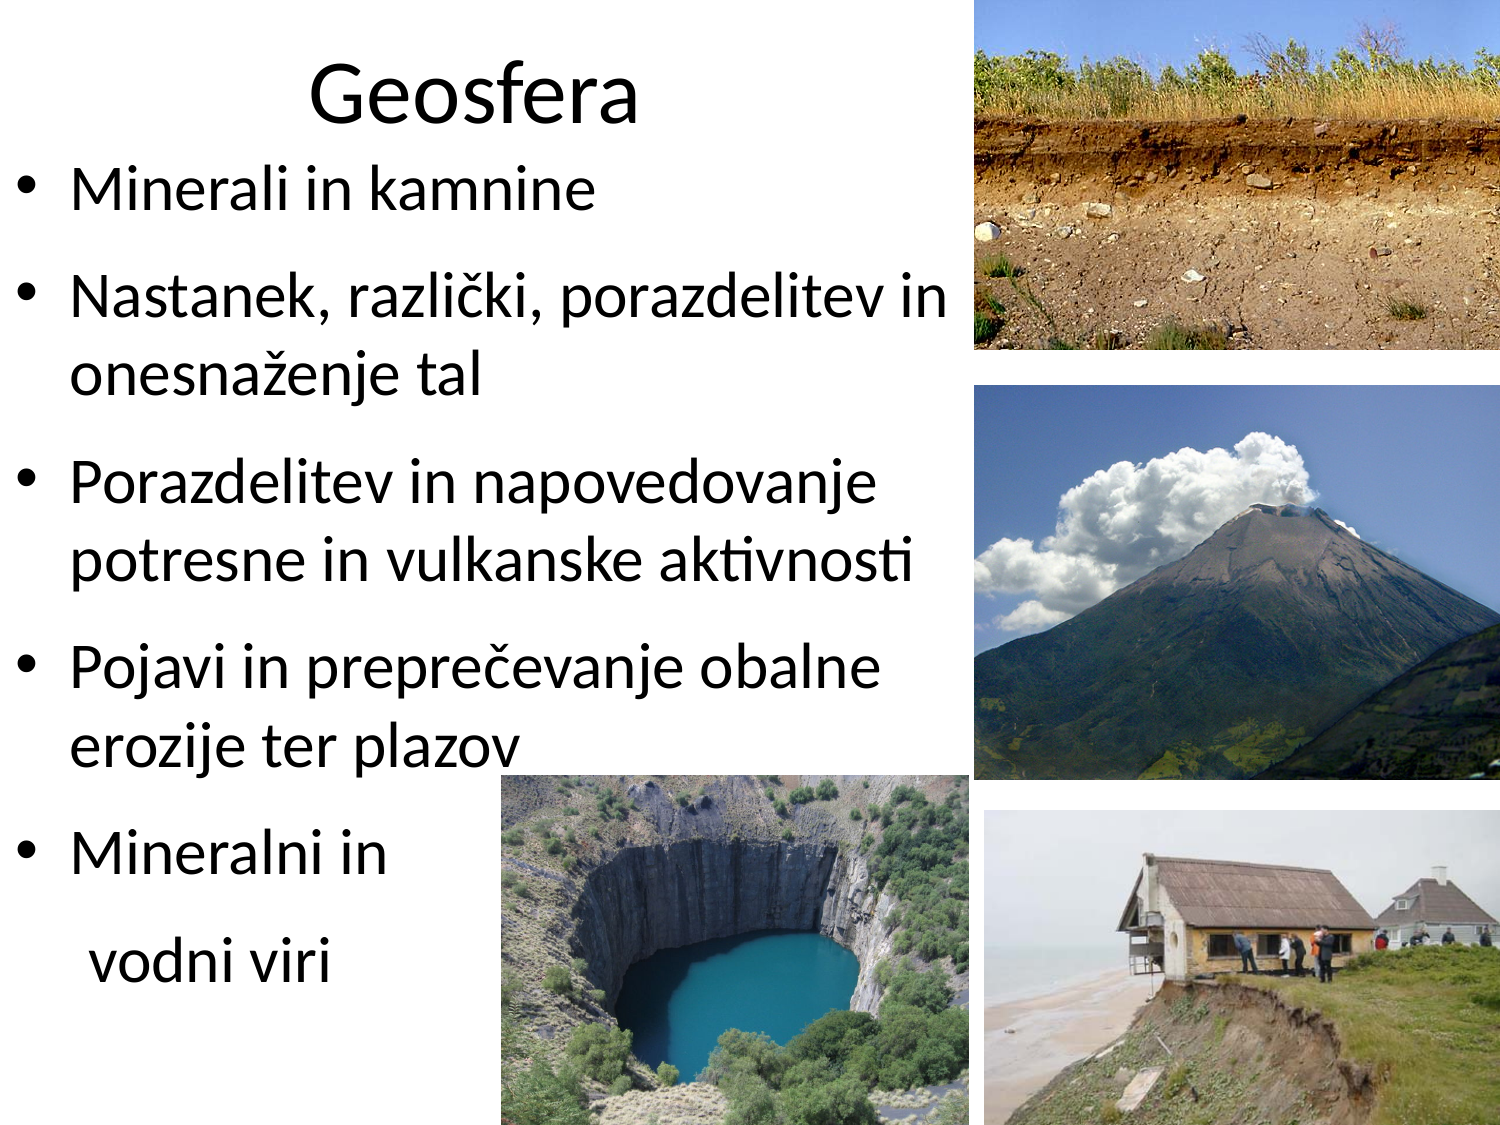

# Geosfera
Minerali in kamnine
Nastanek, različki, porazdelitev in onesnaženje tal
Porazdelitev in napovedovanje potresne in vulkanske aktivnosti
Pojavi in preprečevanje obalne erozije ter plazov
Mineralni in
	vodni viri